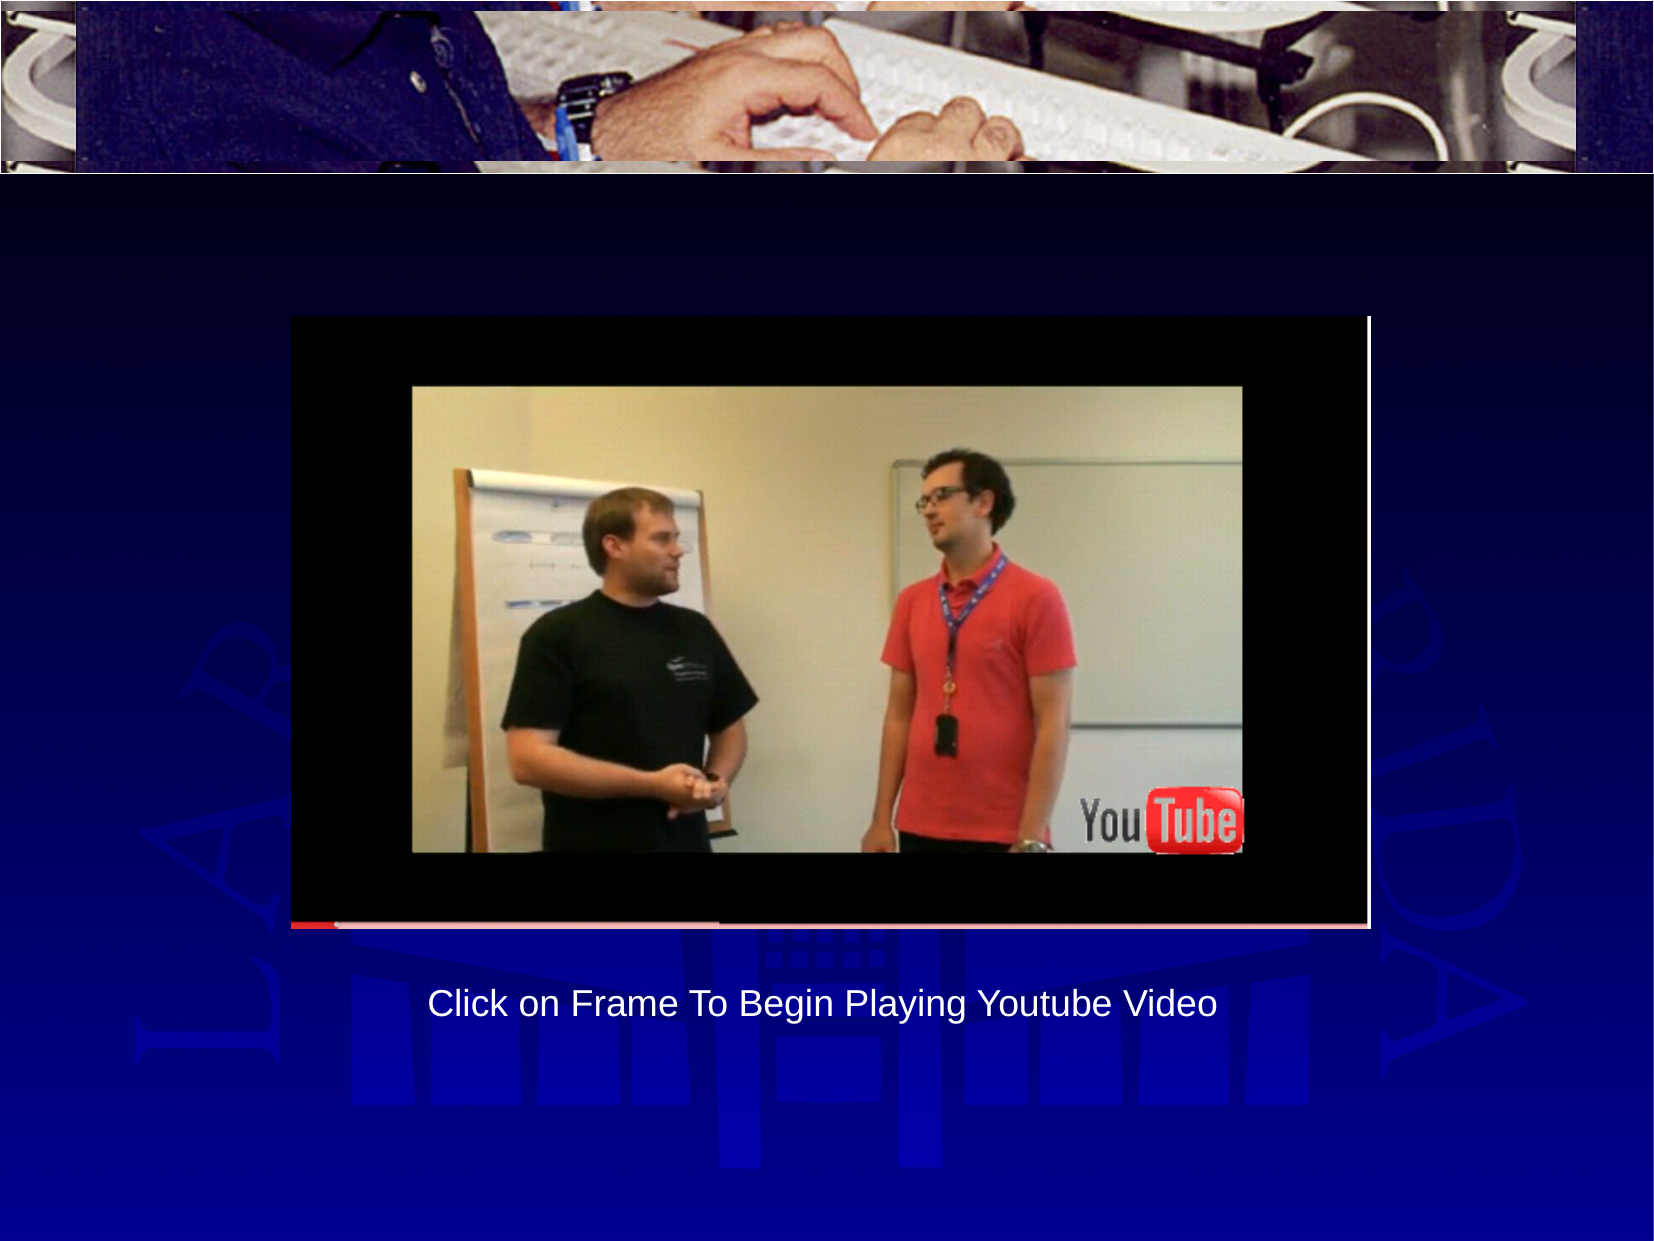

Click on Frame To Begin Playing Youtube Video